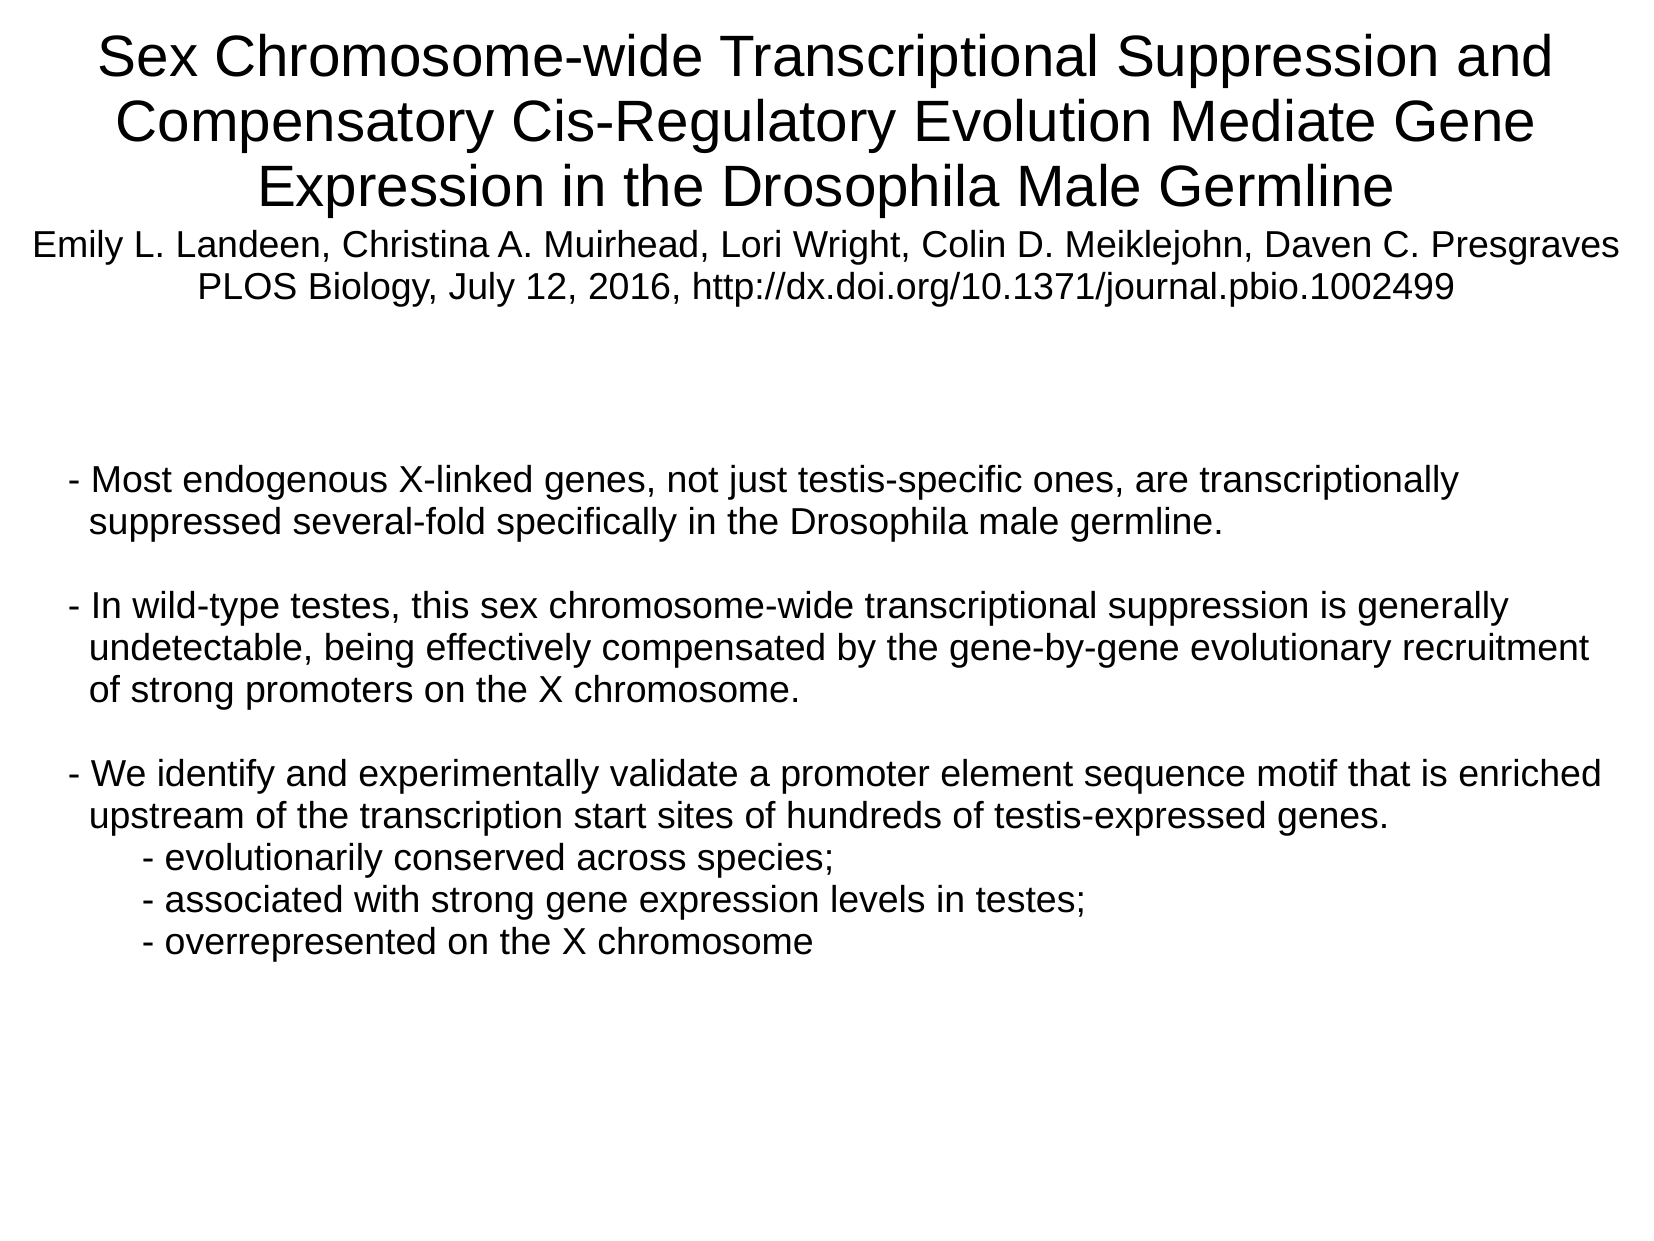

# Sex Chromosome-wide Transcriptional Suppression and Compensatory Cis-Regulatory Evolution Mediate Gene Expression in the Drosophila Male Germline
Emily L. Landeen, Christina A. Muirhead, Lori Wright, Colin D. Meiklejohn, Daven C. Presgraves
PLOS Biology, July 12, 2016, http://dx.doi.org/10.1371/journal.pbio.1002499
- Most endogenous X-linked genes, not just testis-specific ones, are transcriptionally
 suppressed several-fold specifically in the Drosophila male germline.
- In wild-type testes, this sex chromosome-wide transcriptional suppression is generally
 undetectable, being effectively compensated by the gene-by-gene evolutionary recruitment
 of strong promoters on the X chromosome.
- We identify and experimentally validate a promoter element sequence motif that is enriched
 upstream of the transcription start sites of hundreds of testis-expressed genes.
	- evolutionarily conserved across species;
	- associated with strong gene expression levels in testes;
	- overrepresented on the X chromosome